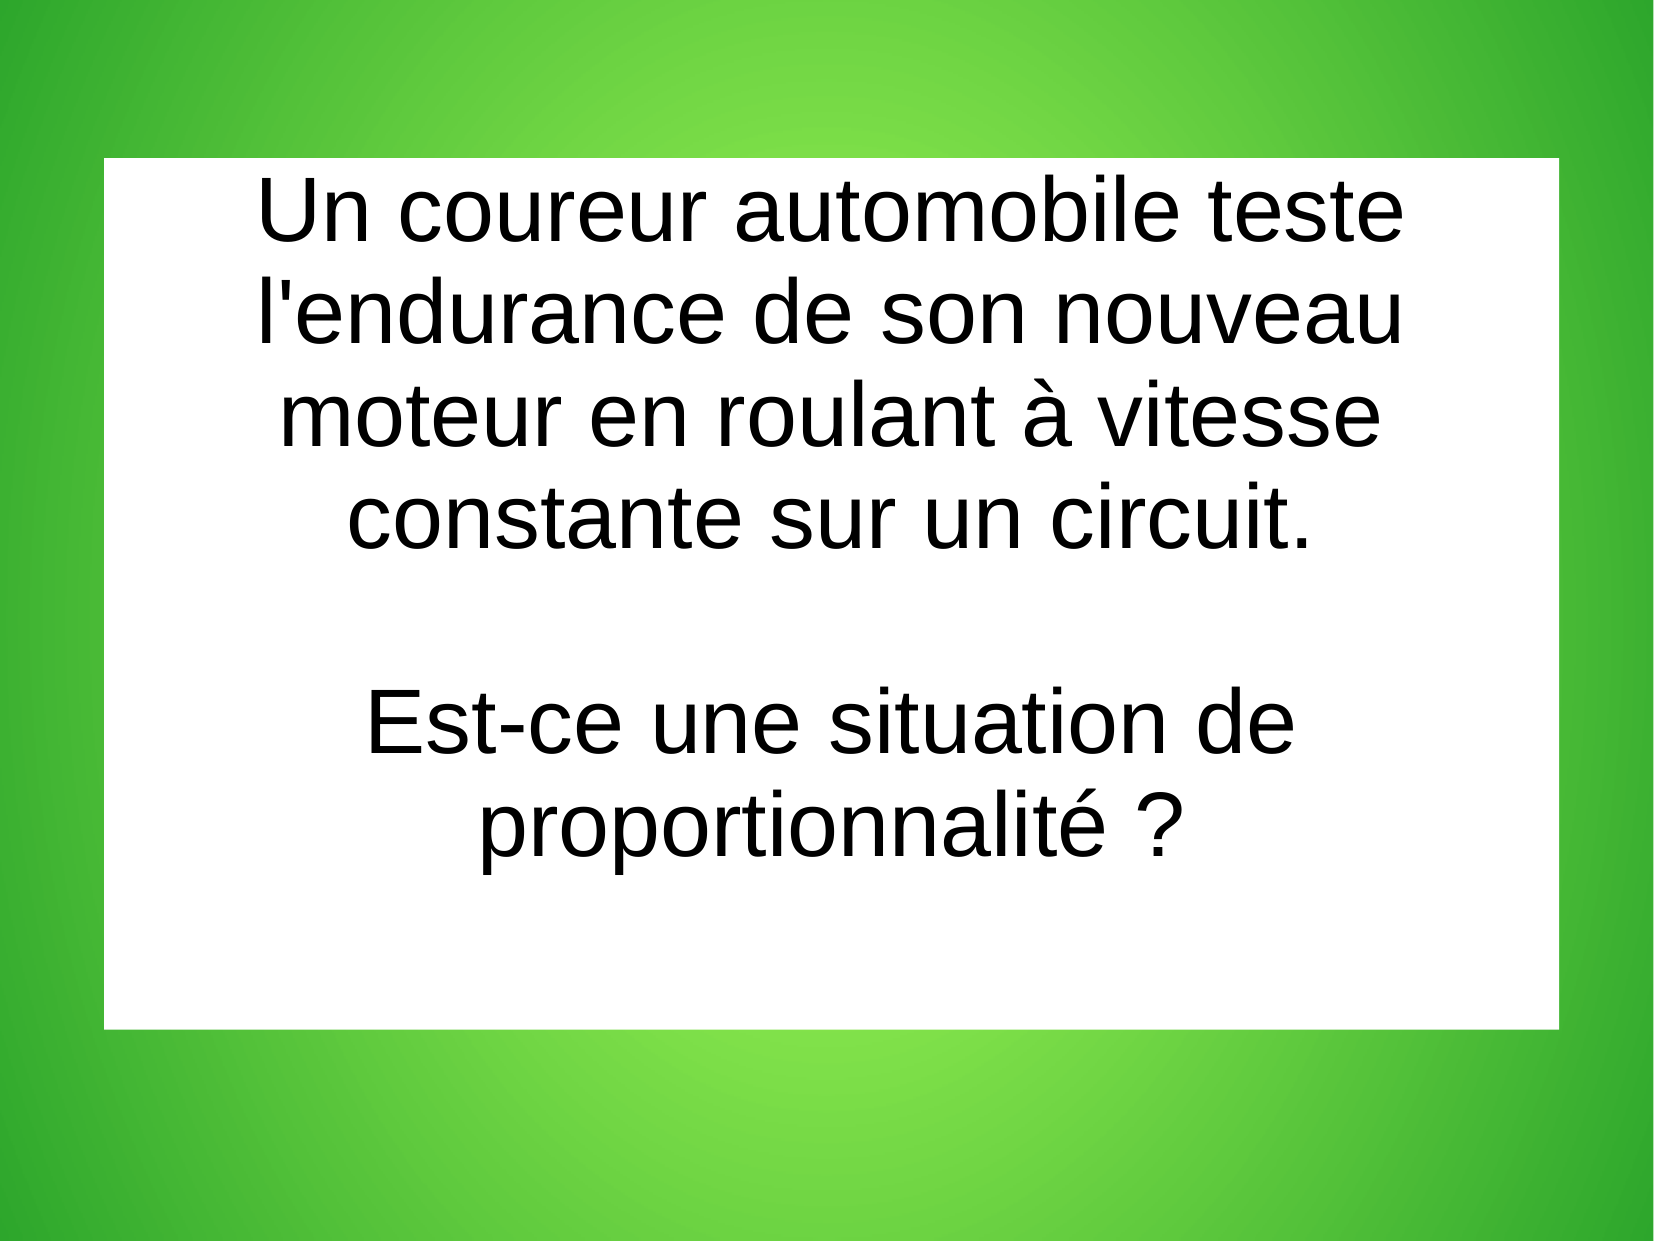

Un coureur automobile teste l'endurance de son nouveau moteur en roulant à vitesse constante sur un circuit.
Est-ce une situation de proportionnalité ?